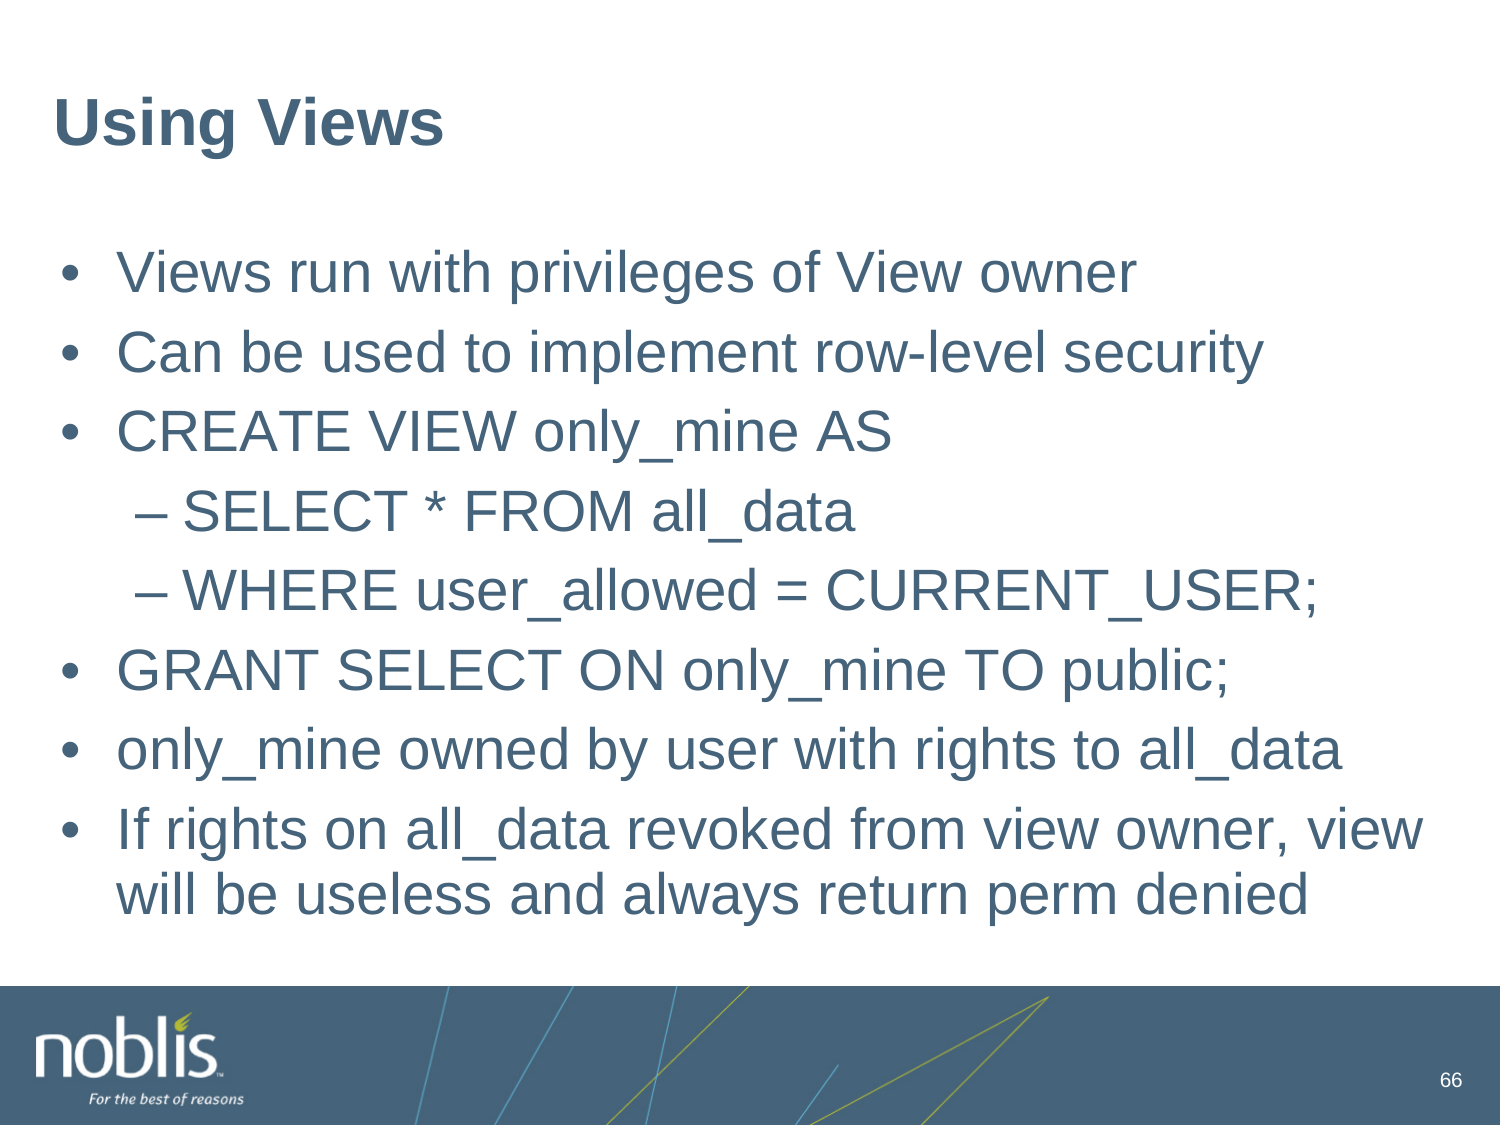

# Using Views
Views run with privileges of View owner
Can be used to implement row-level security
CREATE VIEW only_mine AS
SELECT * FROM all_data
WHERE user_allowed = CURRENT_USER;
GRANT SELECT ON only_mine TO public;
only_mine owned by user with rights to all_data
If rights on all_data revoked from view owner, view will be useless and always return perm denied